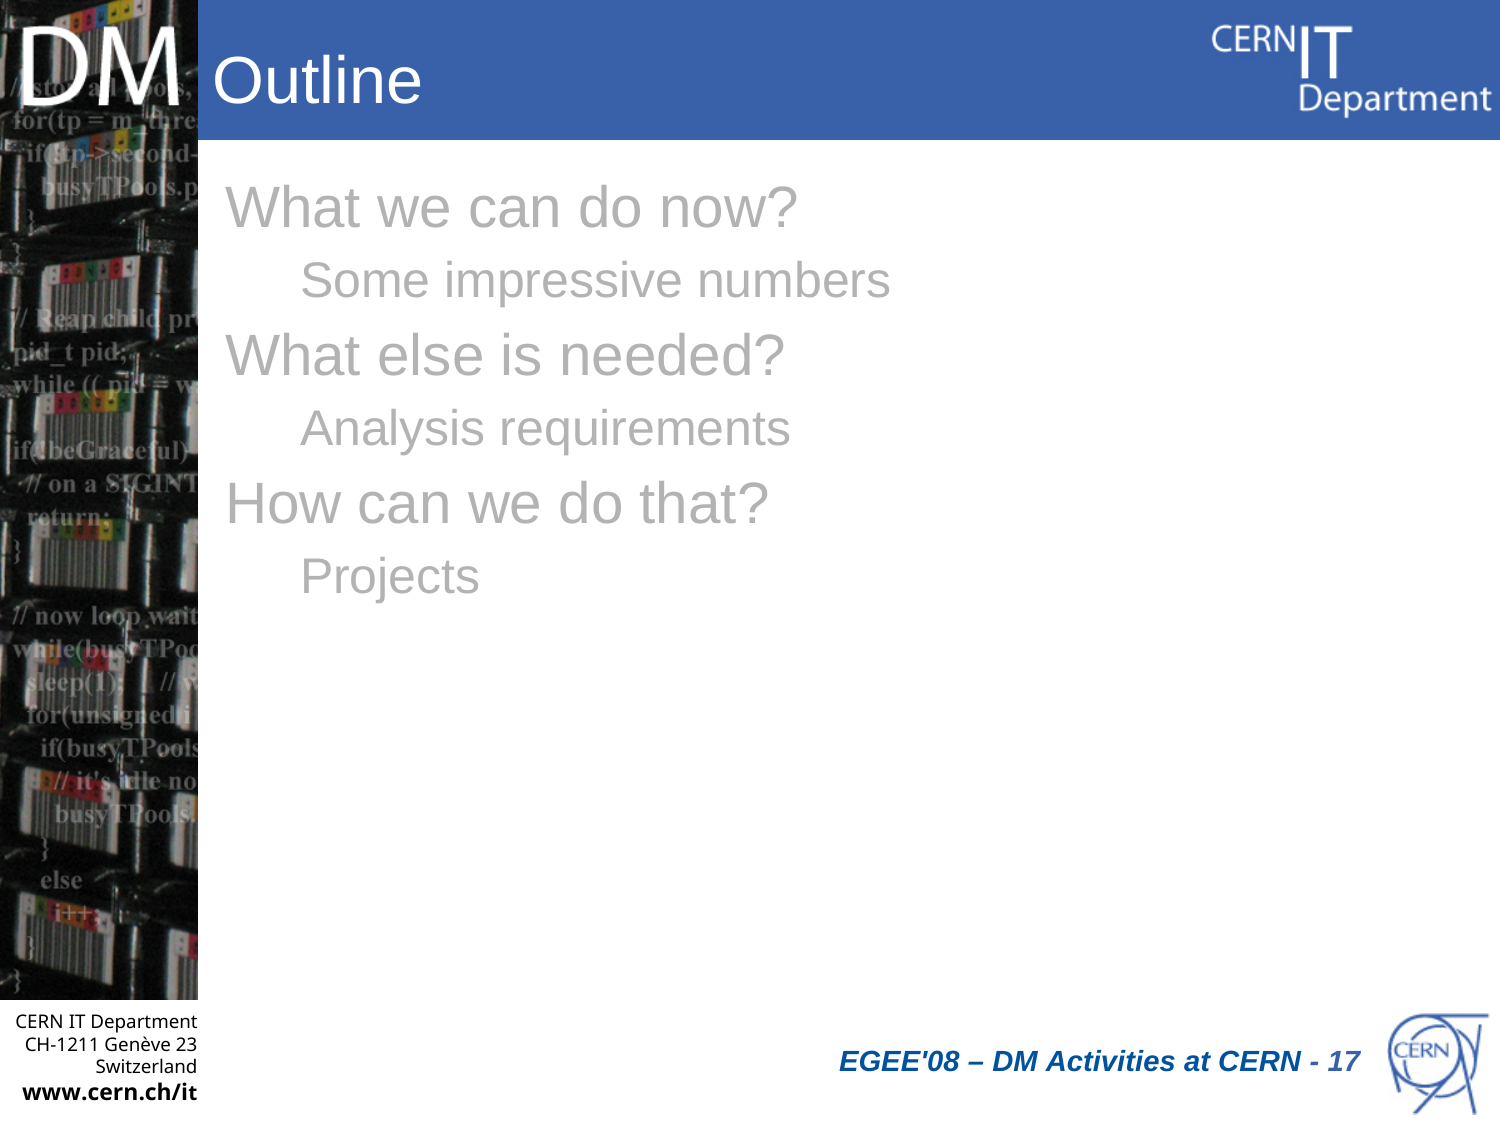

# Outline
What we can do now?
Some impressive numbers
What else is needed?
Analysis requirements
How can we do that?
Projects